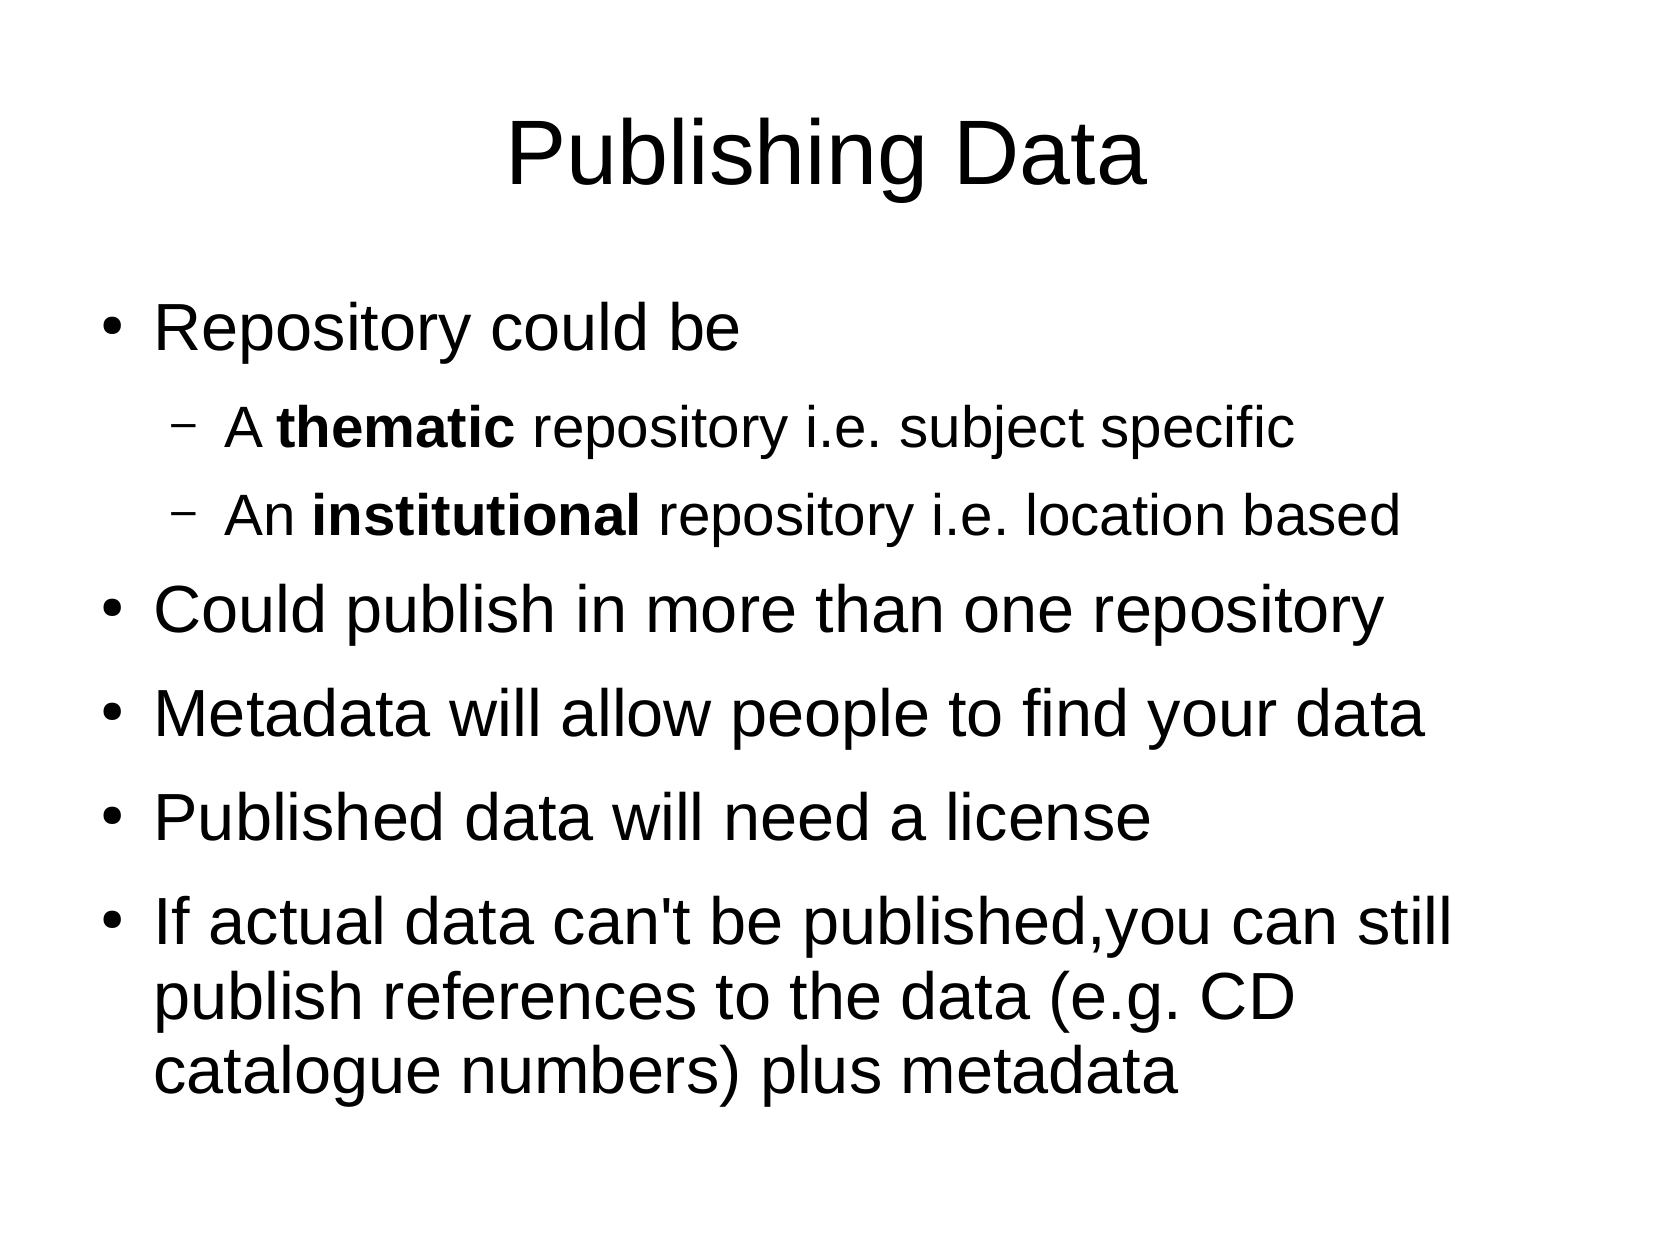

# Publishing Data
Repository could be
A thematic repository i.e. subject specific
An institutional repository i.e. location based
Could publish in more than one repository
Metadata will allow people to find your data
Published data will need a license
If actual data can't be published,you can still publish references to the data (e.g. CD catalogue numbers) plus metadata